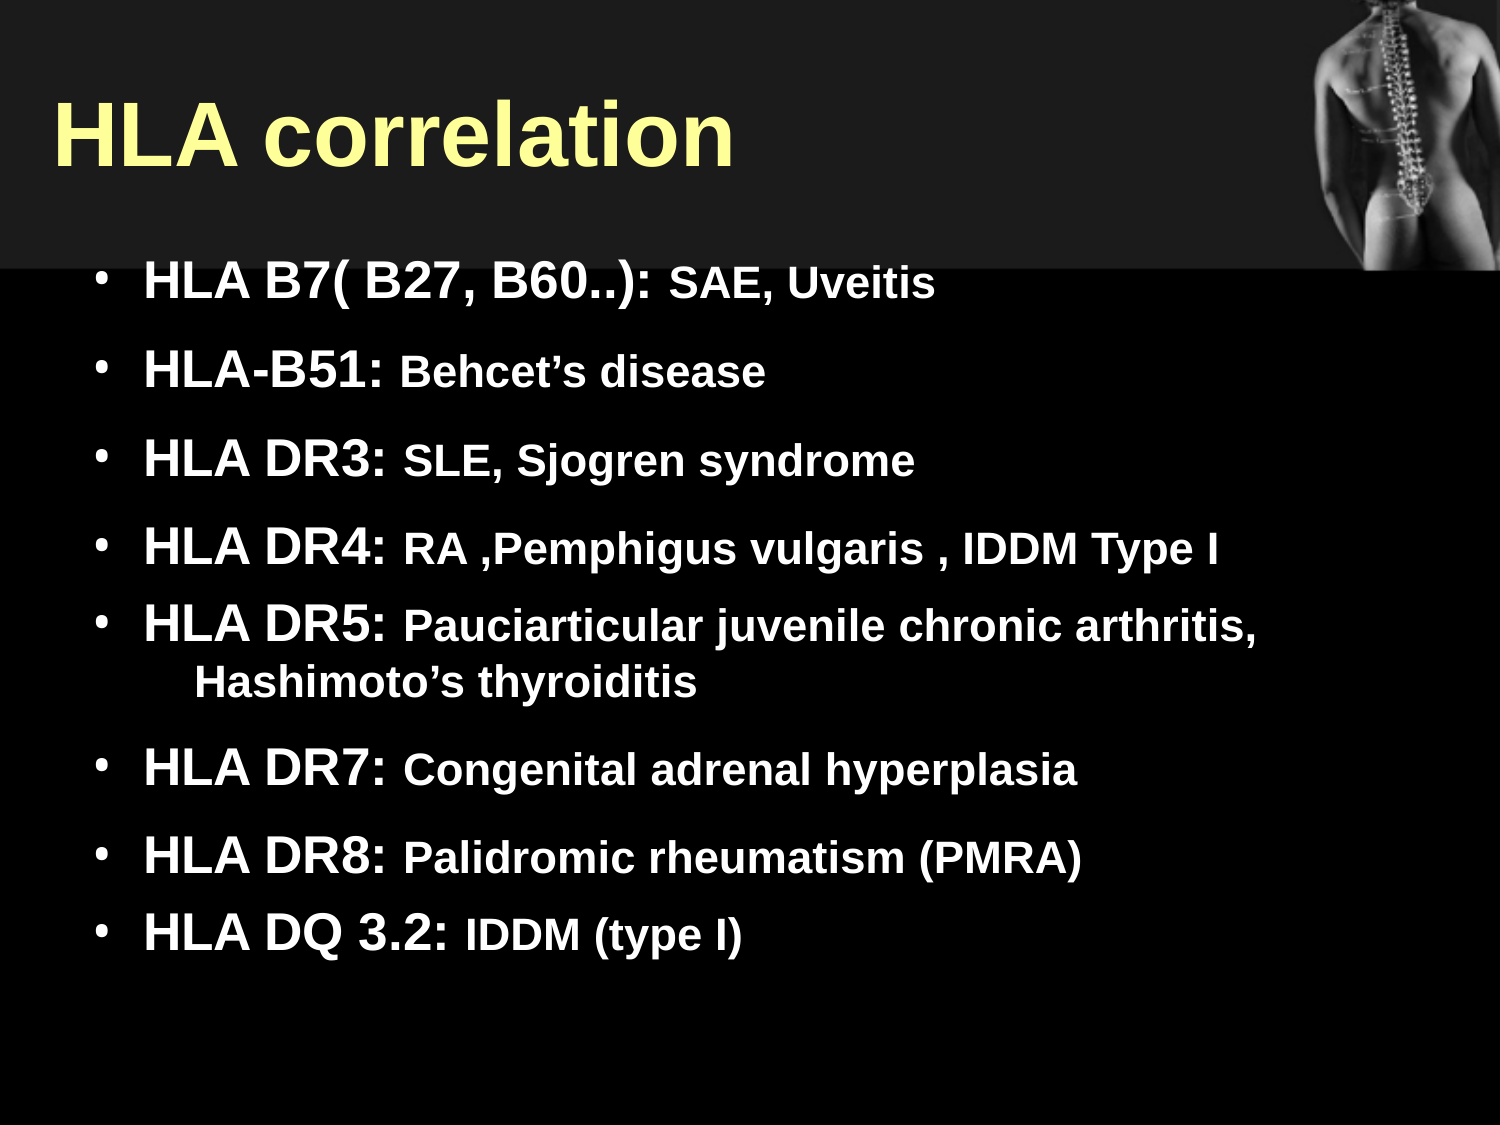

# HLA correlation
HLA B7( B27, B60..): SAE, Uveitis
HLA-B51: Behcet’s disease
HLA DR3: SLE, Sjogren syndrome
HLA DR4: RA ,Pemphigus vulgaris , IDDM Type I
HLA DR5: Pauciarticular juvenile chronic arthritis, Hashimoto’s thyroiditis
HLA DR7: Congenital adrenal hyperplasia
HLA DR8: Palidromic rheumatism (PMRA)
HLA DQ 3.2: IDDM (type I)